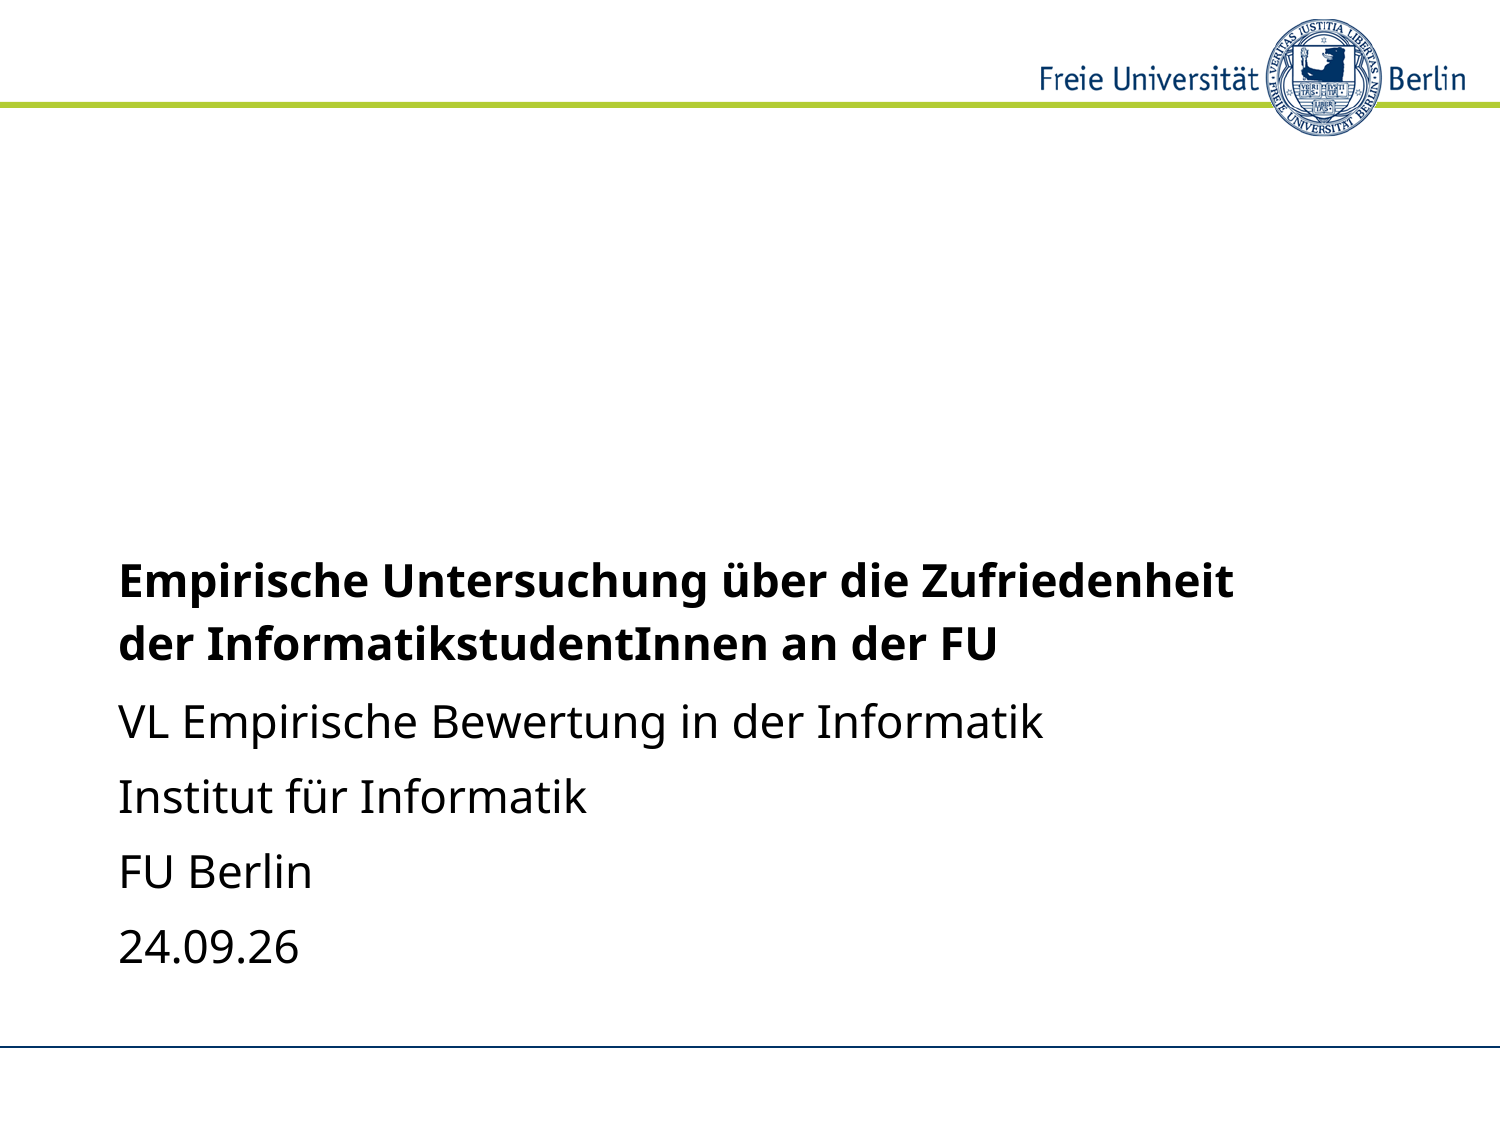

# Empirische Untersuchung über die Zufriedenheit der InformatikstudentInnen an der FU
VL Empirische Bewertung in der Informatik
Institut für Informatik
FU Berlin